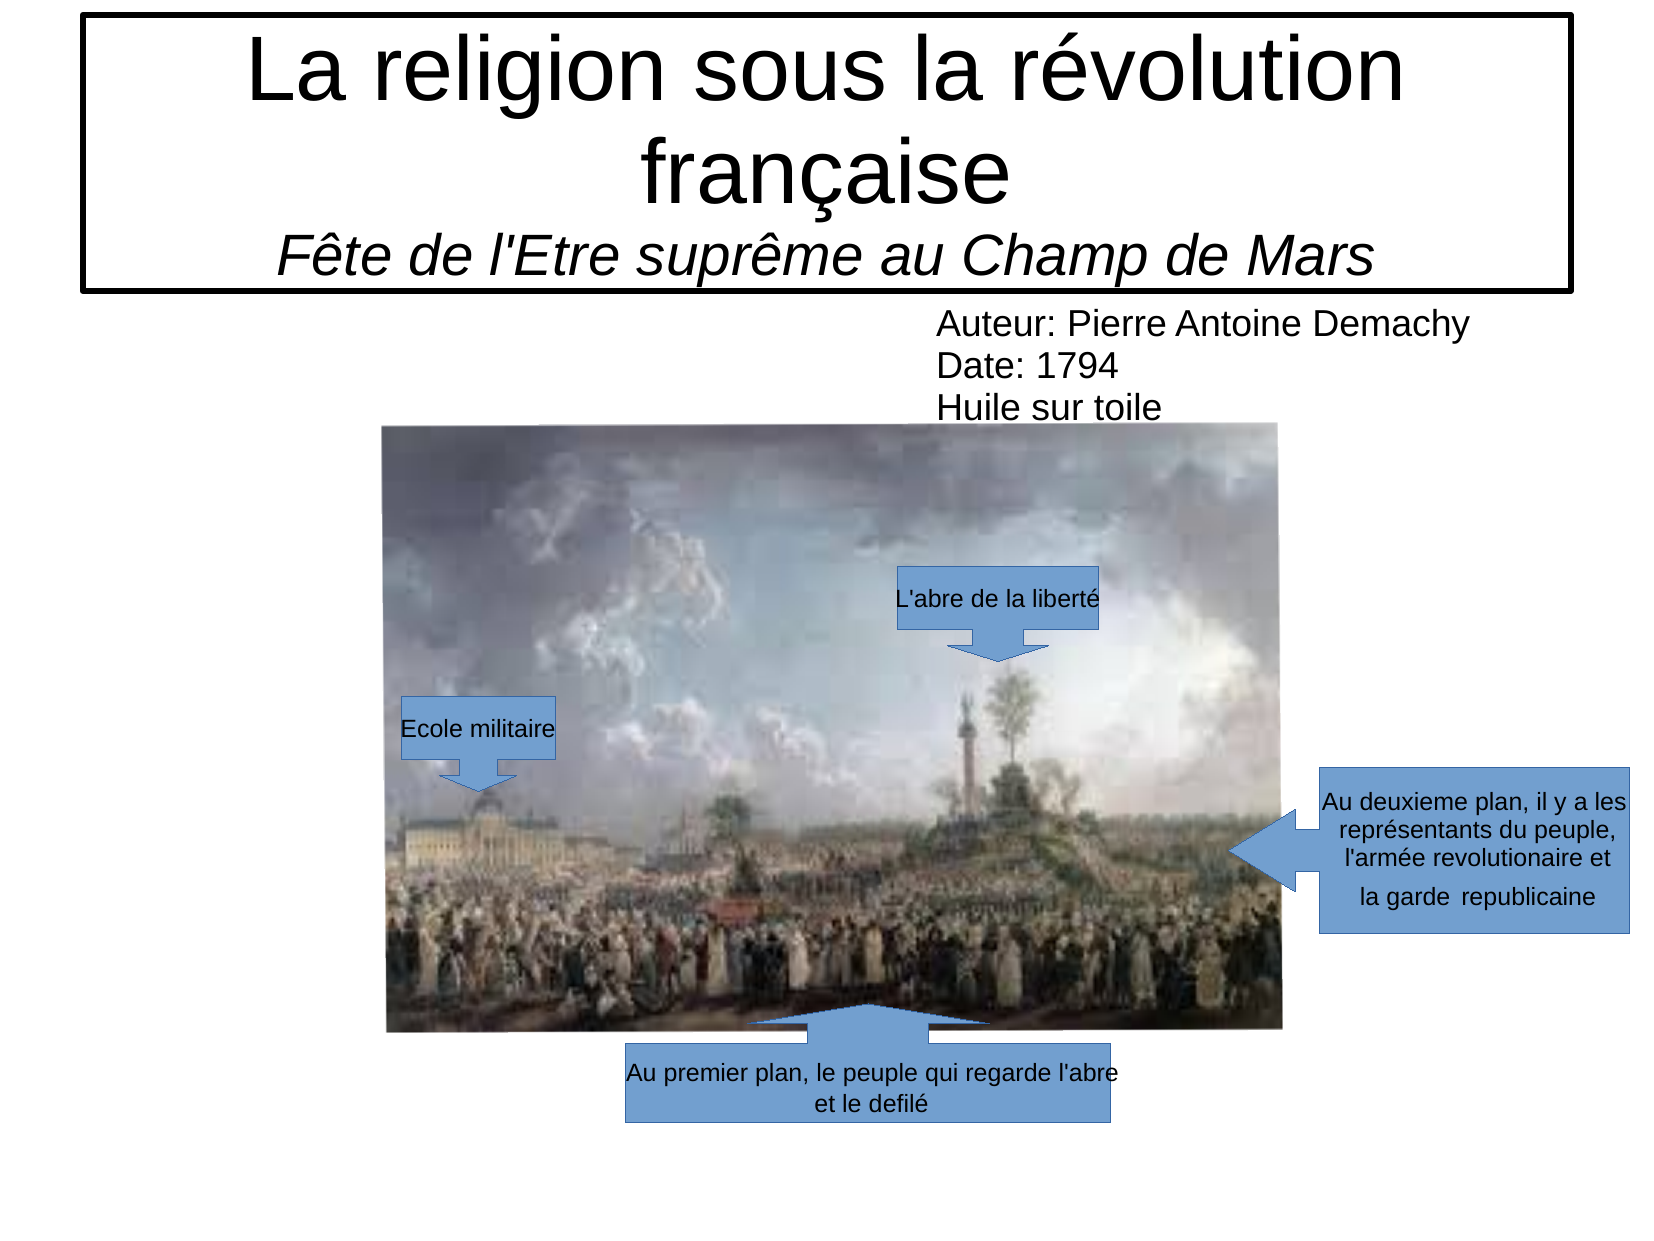

# La religion sous la révolution française Fête de l'Etre suprême au Champ de Mars
Auteur: Pierre Antoine Demachy
Date: 1794
Huile sur toile
L'abre de la liberté
Ecole militaire
Au deuxieme plan, il y a les
 représentants du peuple,
 l'armée revolutionaire et
 la garde republicaine
 Au premier plan, le peuple qui regarde l'abre
 et le defilé